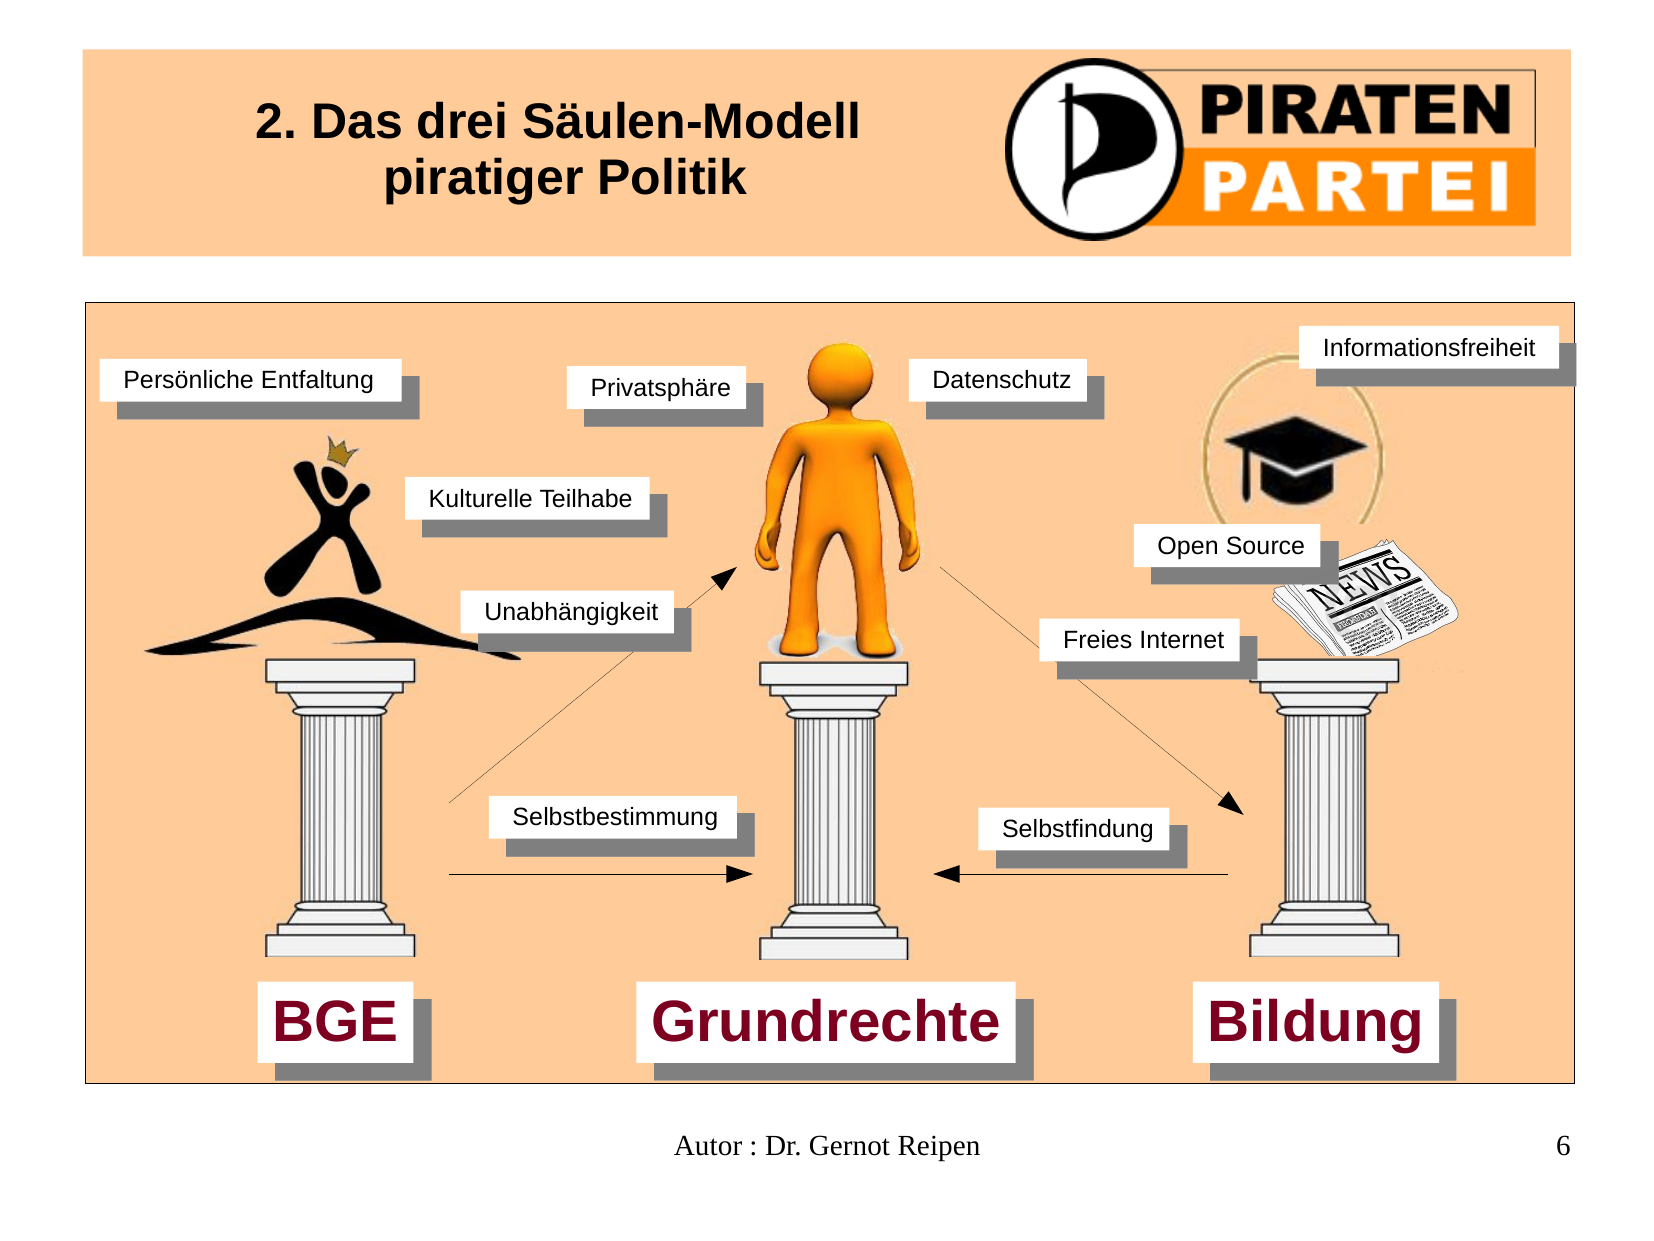

#
2. Das drei Säulen-Modell
piratiger Politik
Informationsfreiheit
Persönliche Entfaltung
Datenschutz
Privatsphäre
Kulturelle Teilhabe
Open Source
Unabhängigkeit
Freies Internet
Selbstbestimmung
Selbstfindung
BGE
Grundrechte
Bildung
Autor : Dr. Gernot Reipen
6